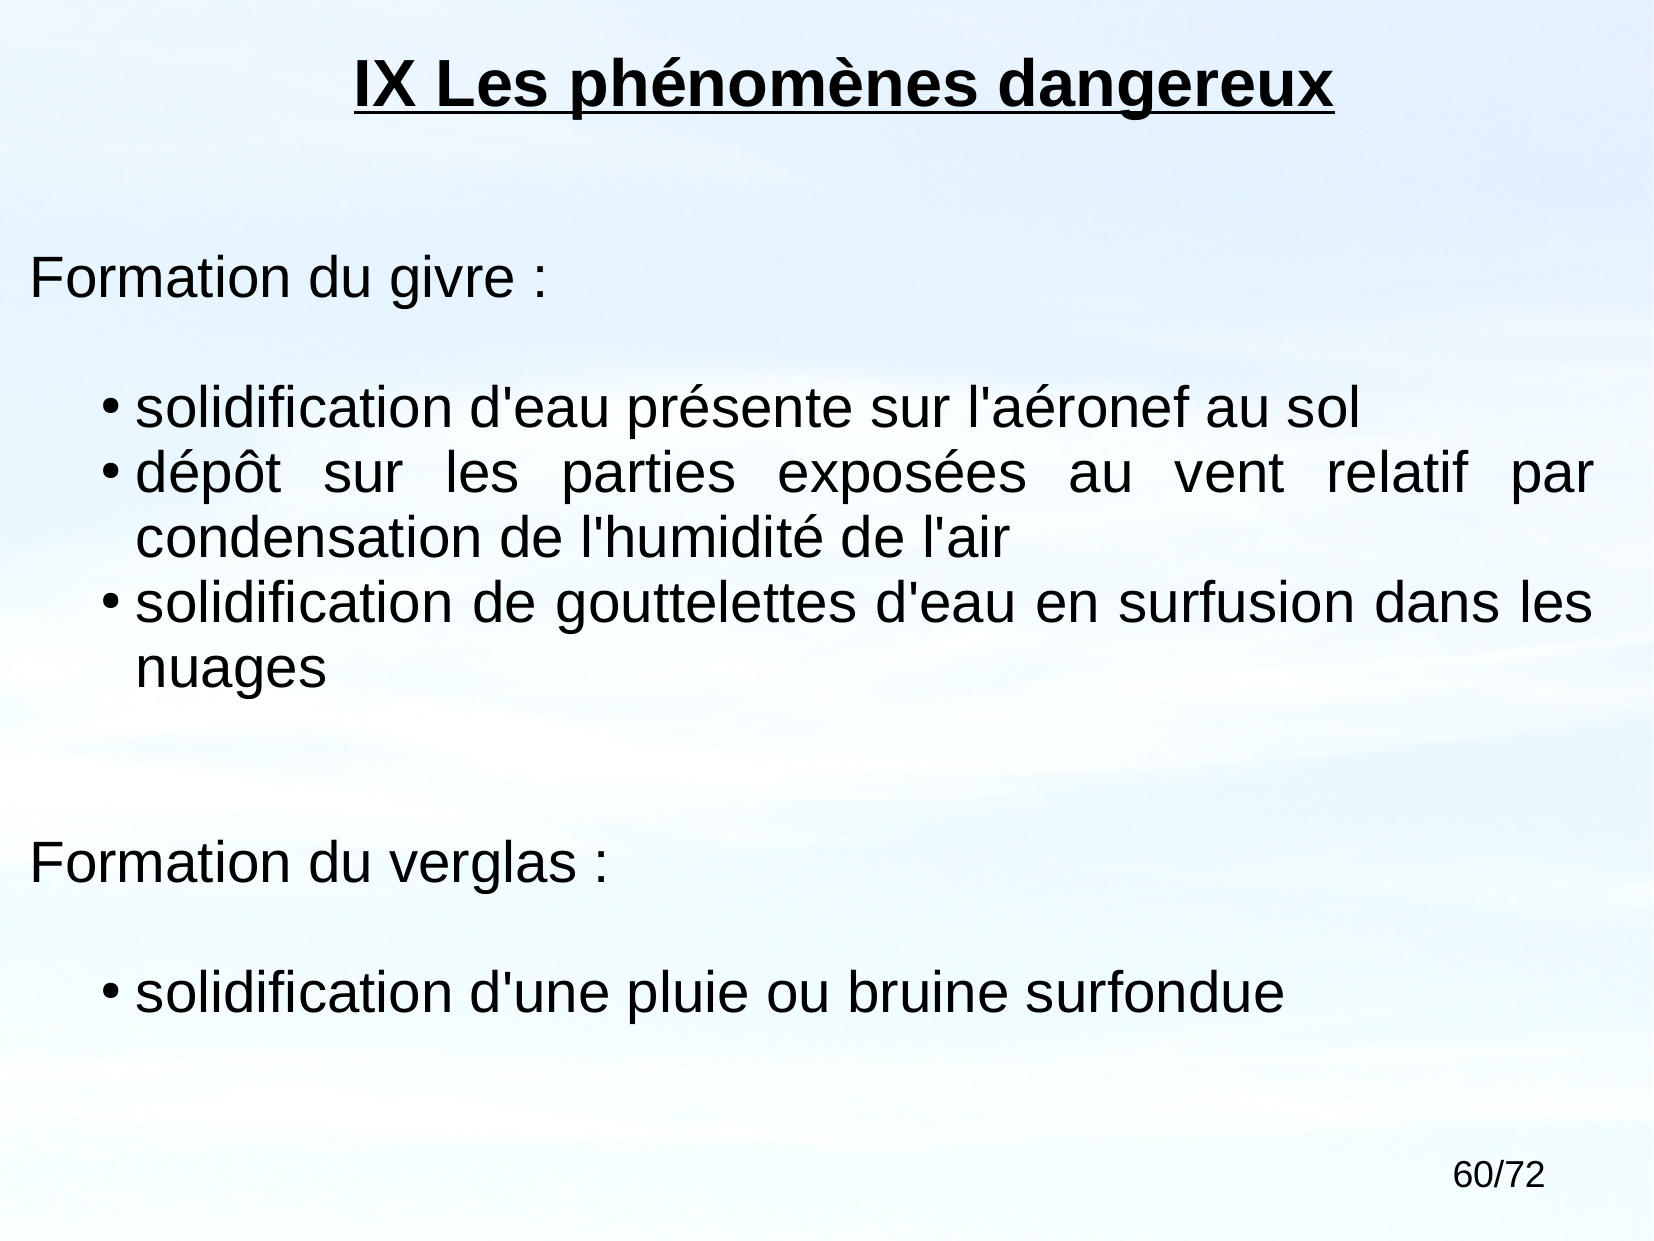

# IX Les phénomènes dangereux
Formation du givre :
solidification d'eau présente sur l'aéronef au sol
dépôt sur les parties exposées au vent relatif par condensation de l'humidité de l'air
solidification de gouttelettes d'eau en surfusion dans les nuages
Formation du verglas :
solidification d'une pluie ou bruine surfondue